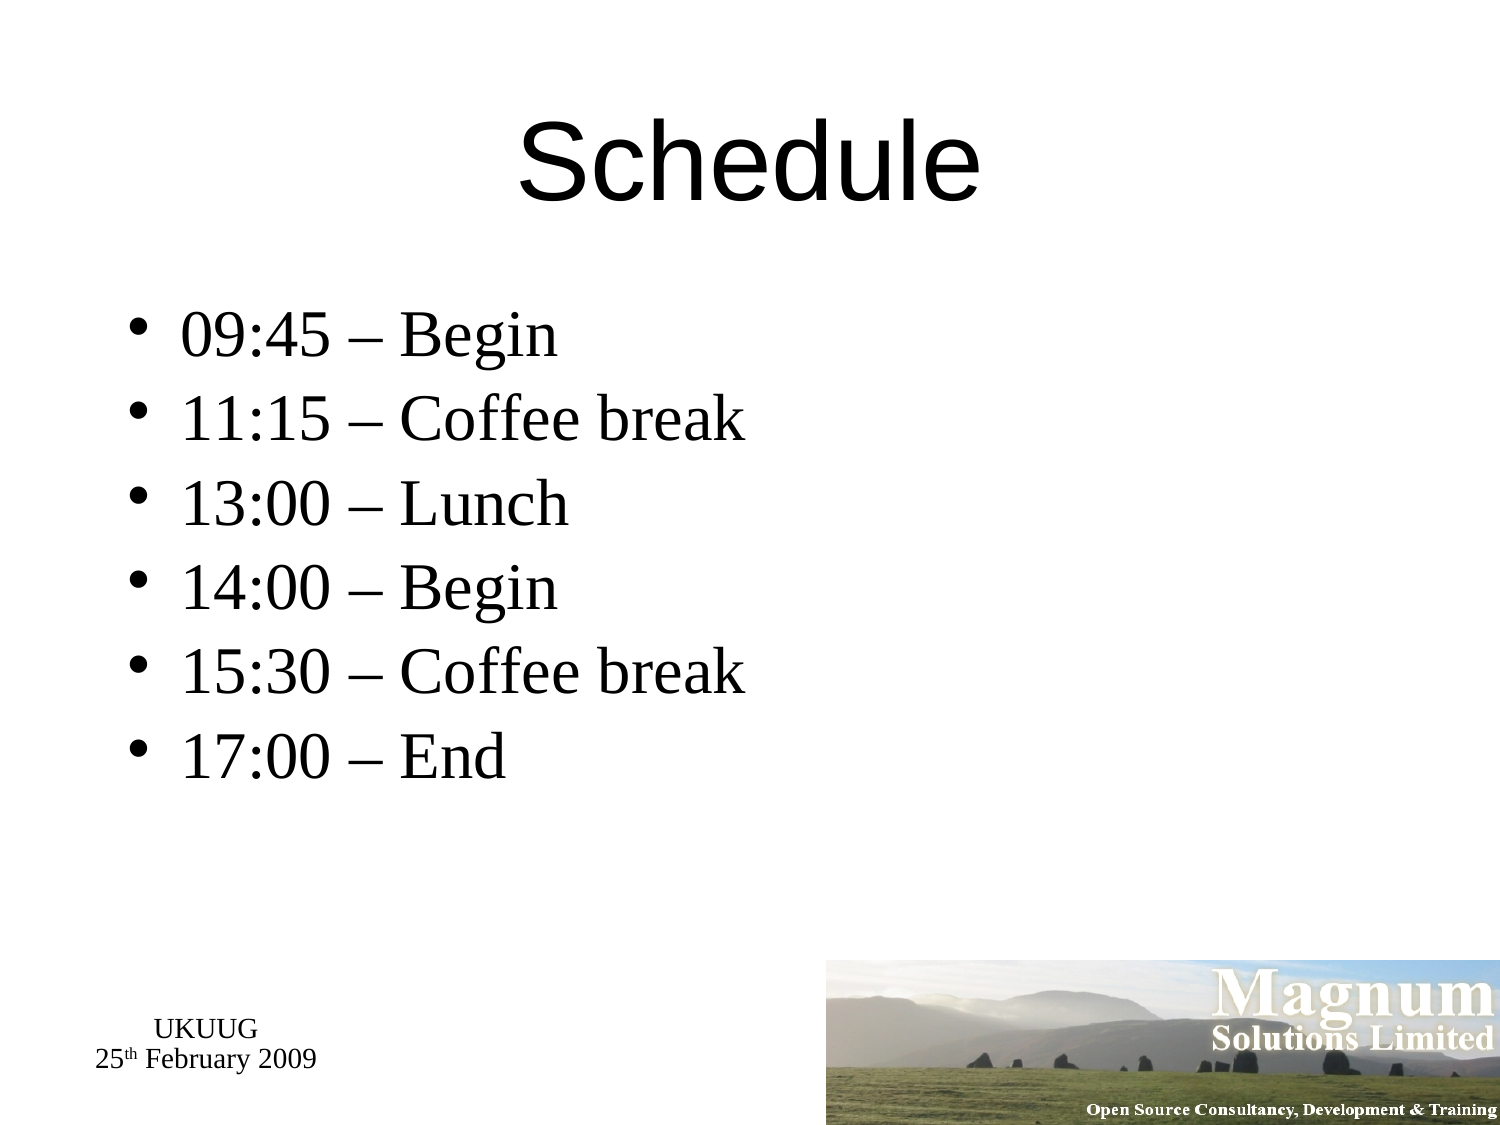

# Schedule
09:45 – Begin
11:15 – Coffee break
13:00 – Lunch
14:00 – Begin
15:30 – Coffee break
17:00 – End
4